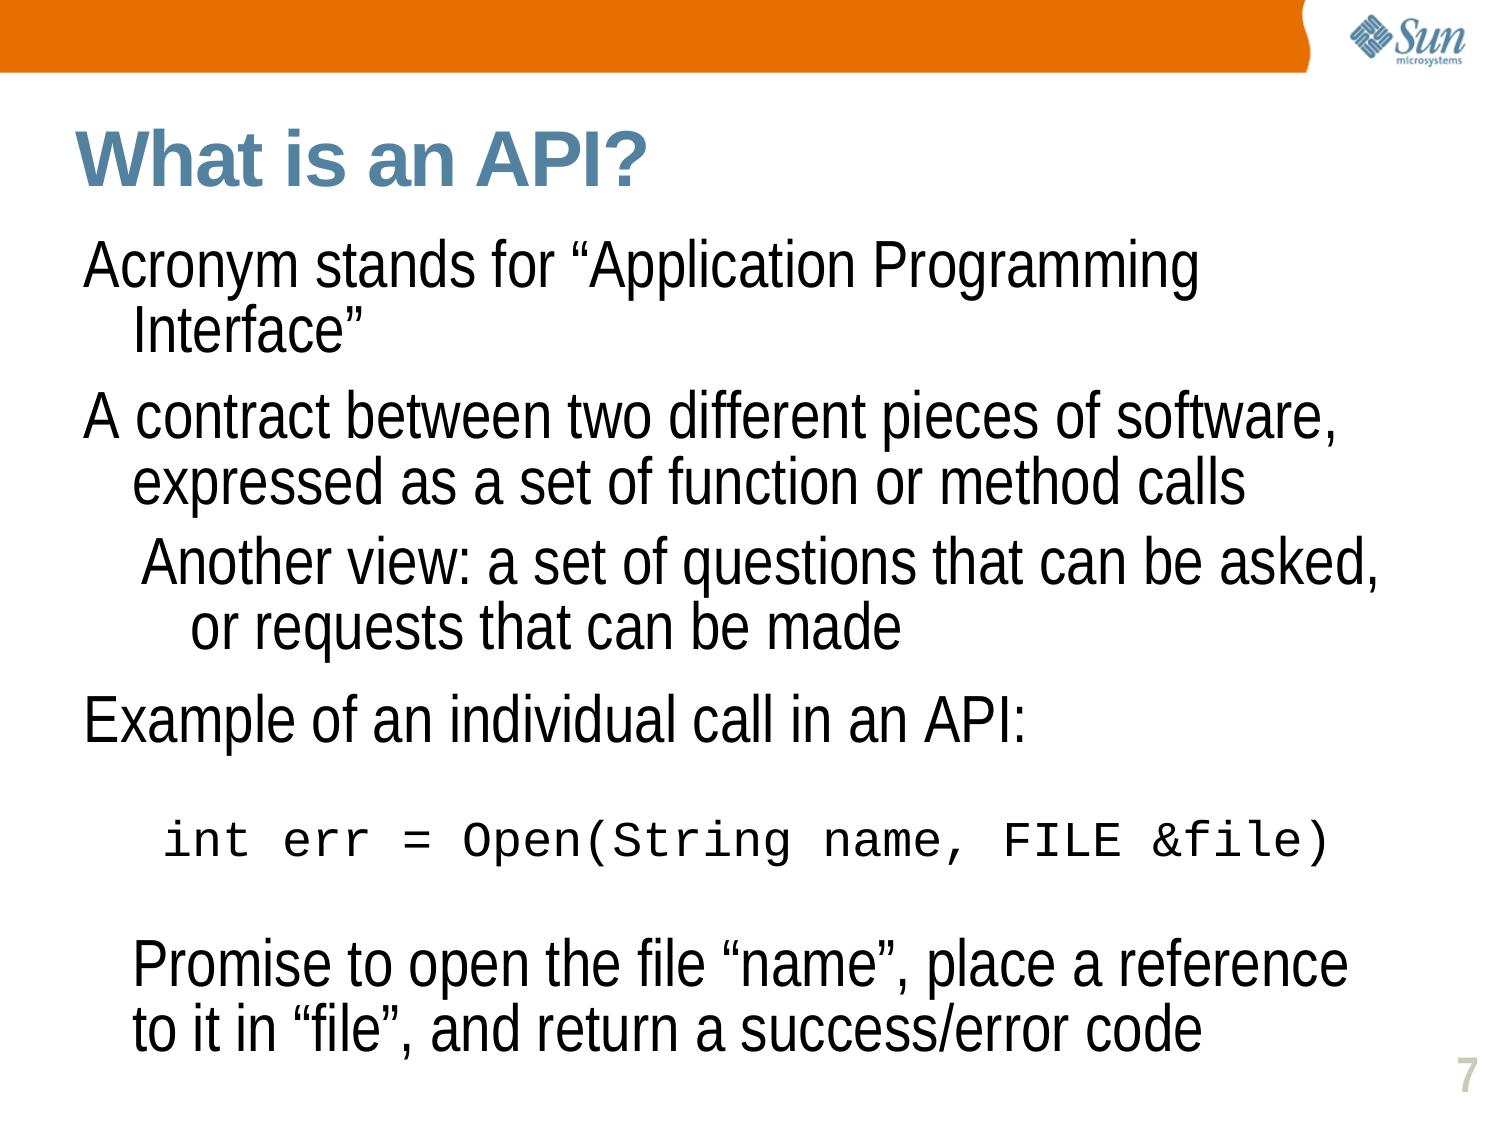

# What is an API?
Acronym stands for “Application Programming Interface”
A contract between two different pieces of software, expressed as a set of function or method calls
Another view: a set of questions that can be asked, or requests that can be made
Example of an individual call in an API:
 int err = Open(String name, FILE &file)
Promise to open the file “name”, place a reference to it in “file”, and return a success/error code